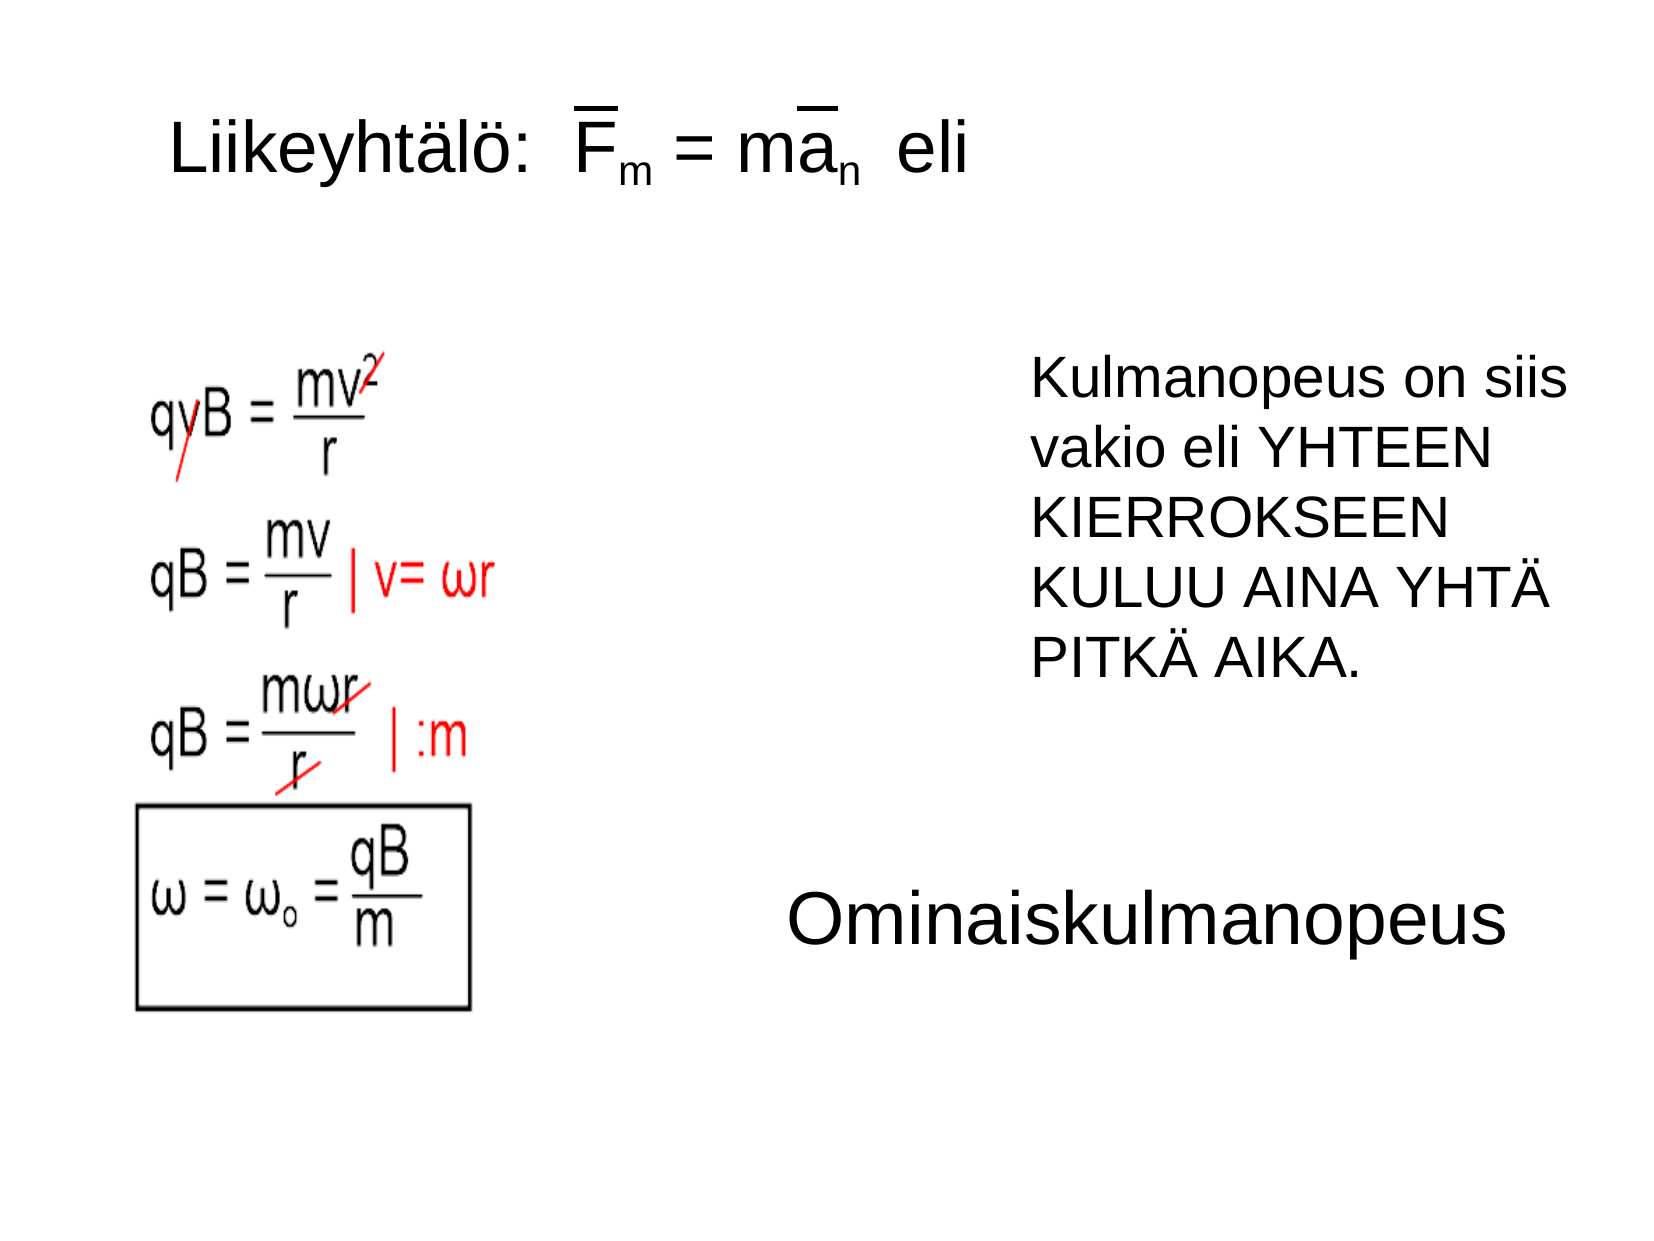

Liikeyhtälö: Fm = man eli
Kulmanopeus on siis
vakio eli YHTEEN
KIERROKSEEN
KULUU AINA YHTÄ
PITKÄ AIKA.
Ominaiskulmanopeus